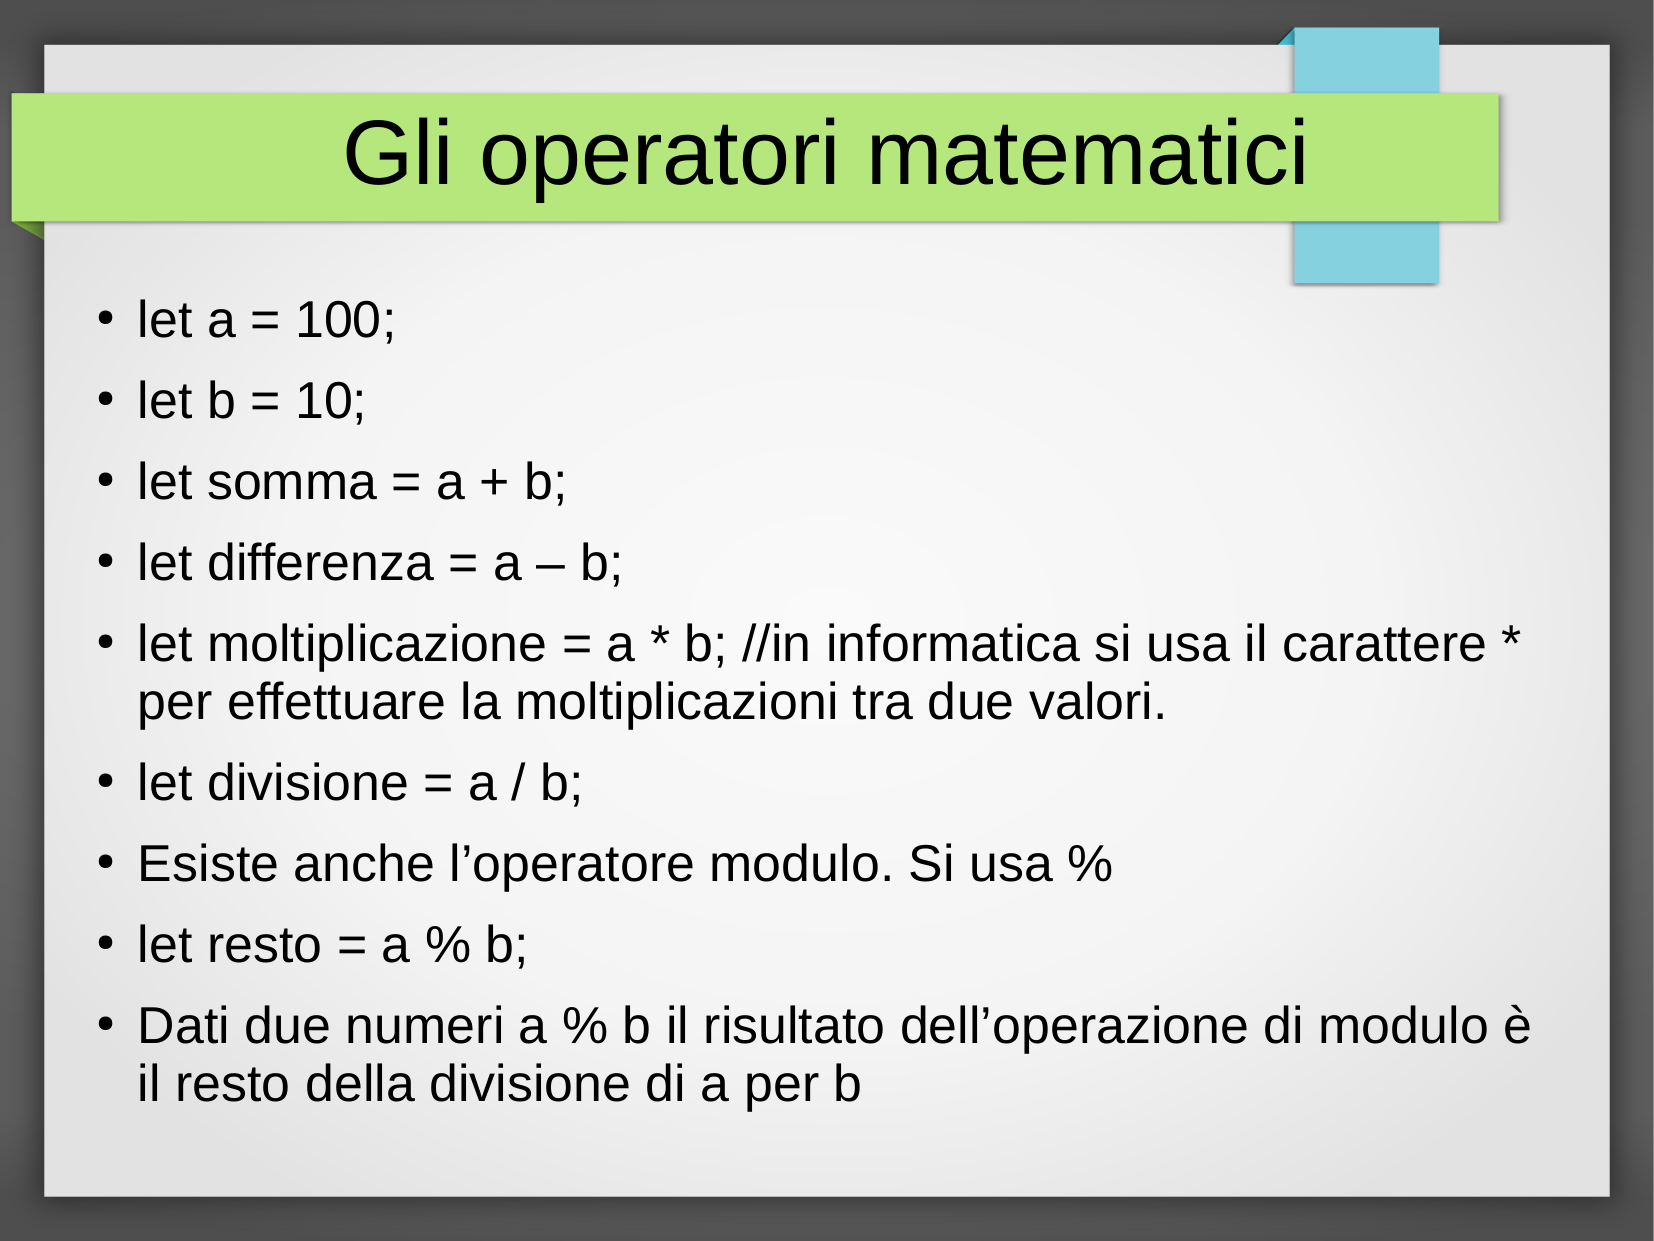

# Gli operatori matematici
let a = 100;
let b = 10;
let somma = a + b;
let differenza = a – b;
let moltiplicazione = a * b; //in informatica si usa il carattere * per effettuare la moltiplicazioni tra due valori.
let divisione = a / b;
Esiste anche l’operatore modulo. Si usa %
let resto = a % b;
Dati due numeri a % b il risultato dell’operazione di modulo è il resto della divisione di a per b